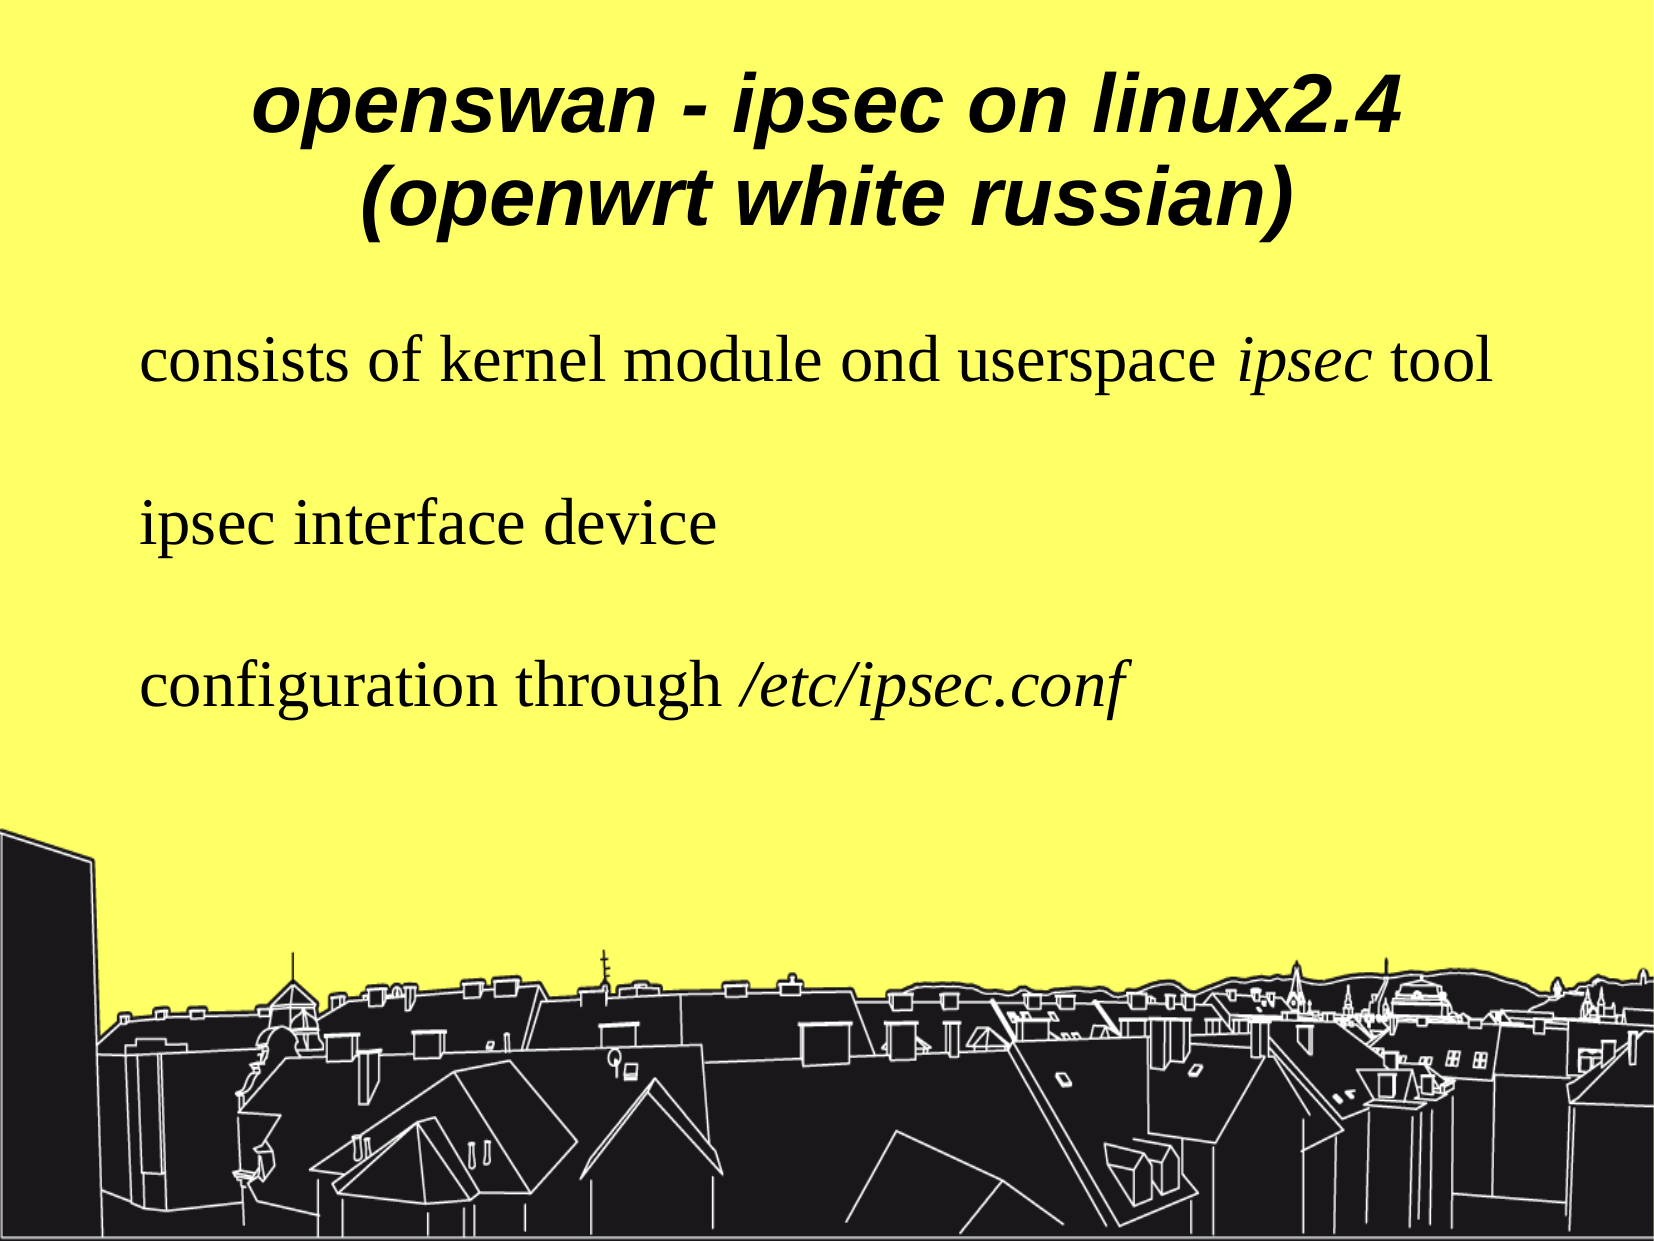

# openswan - ipsec on linux2.4 (openwrt white russian)
consists of kernel module ond userspace ipsec tool
ipsec interface device
configuration through /etc/ipsec.conf